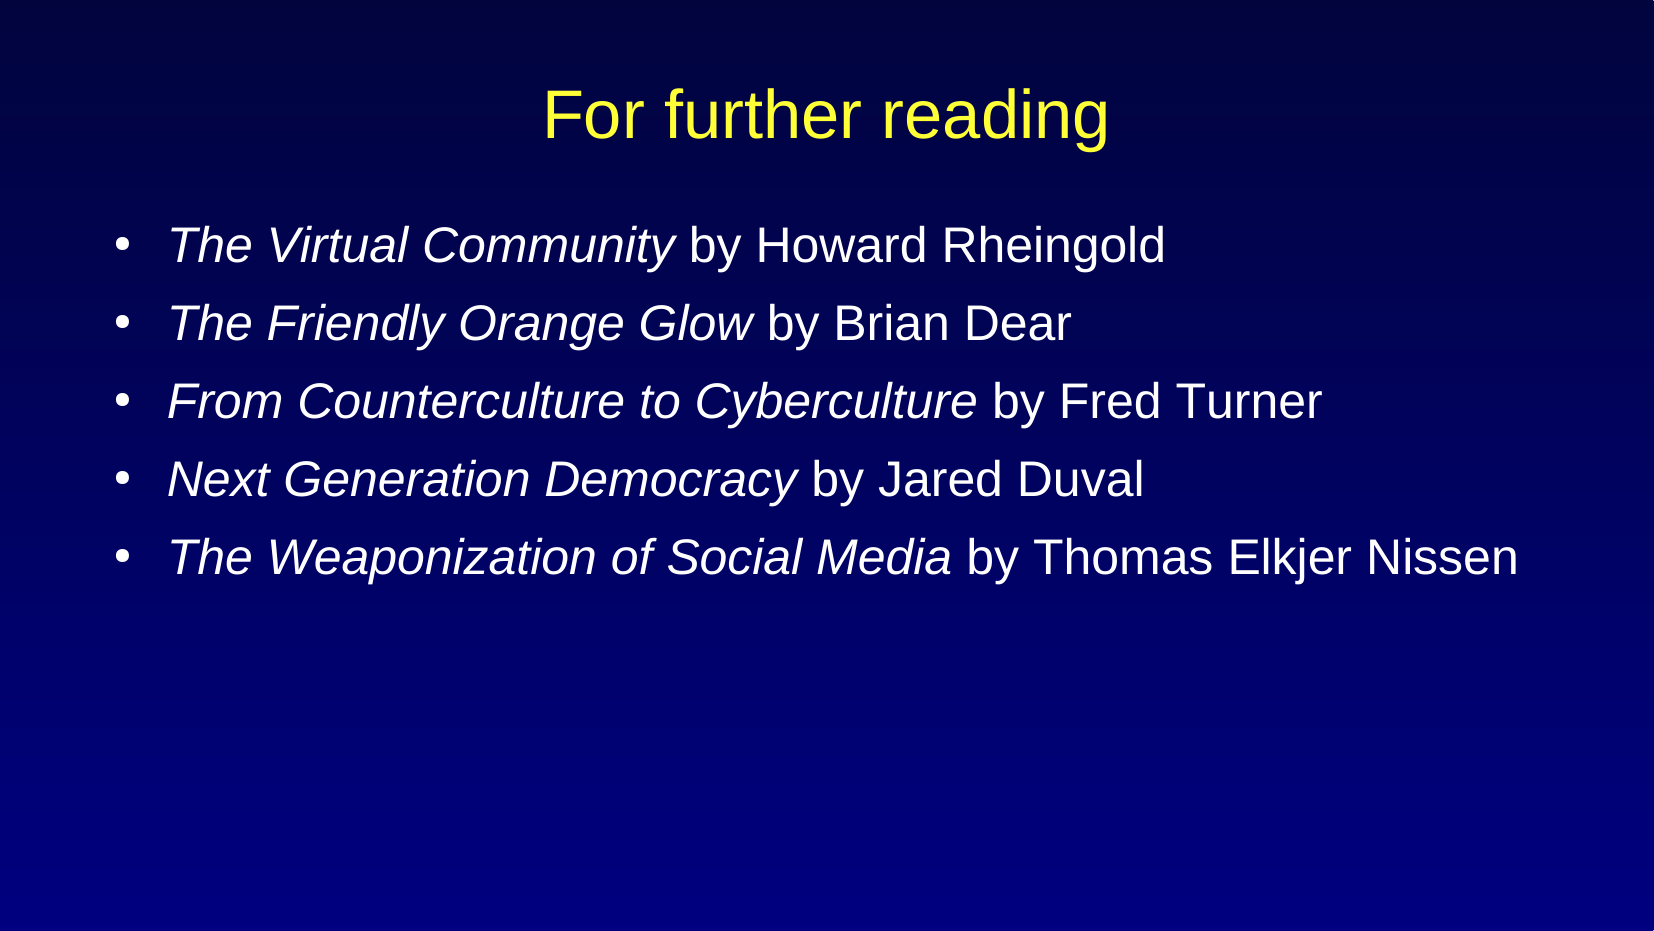

# For further reading
The Virtual Community by Howard Rheingold
The Friendly Orange Glow by Brian Dear
From Counterculture to Cyberculture by Fred Turner
Next Generation Democracy by Jared Duval
The Weaponization of Social Media by Thomas Elkjer Nissen